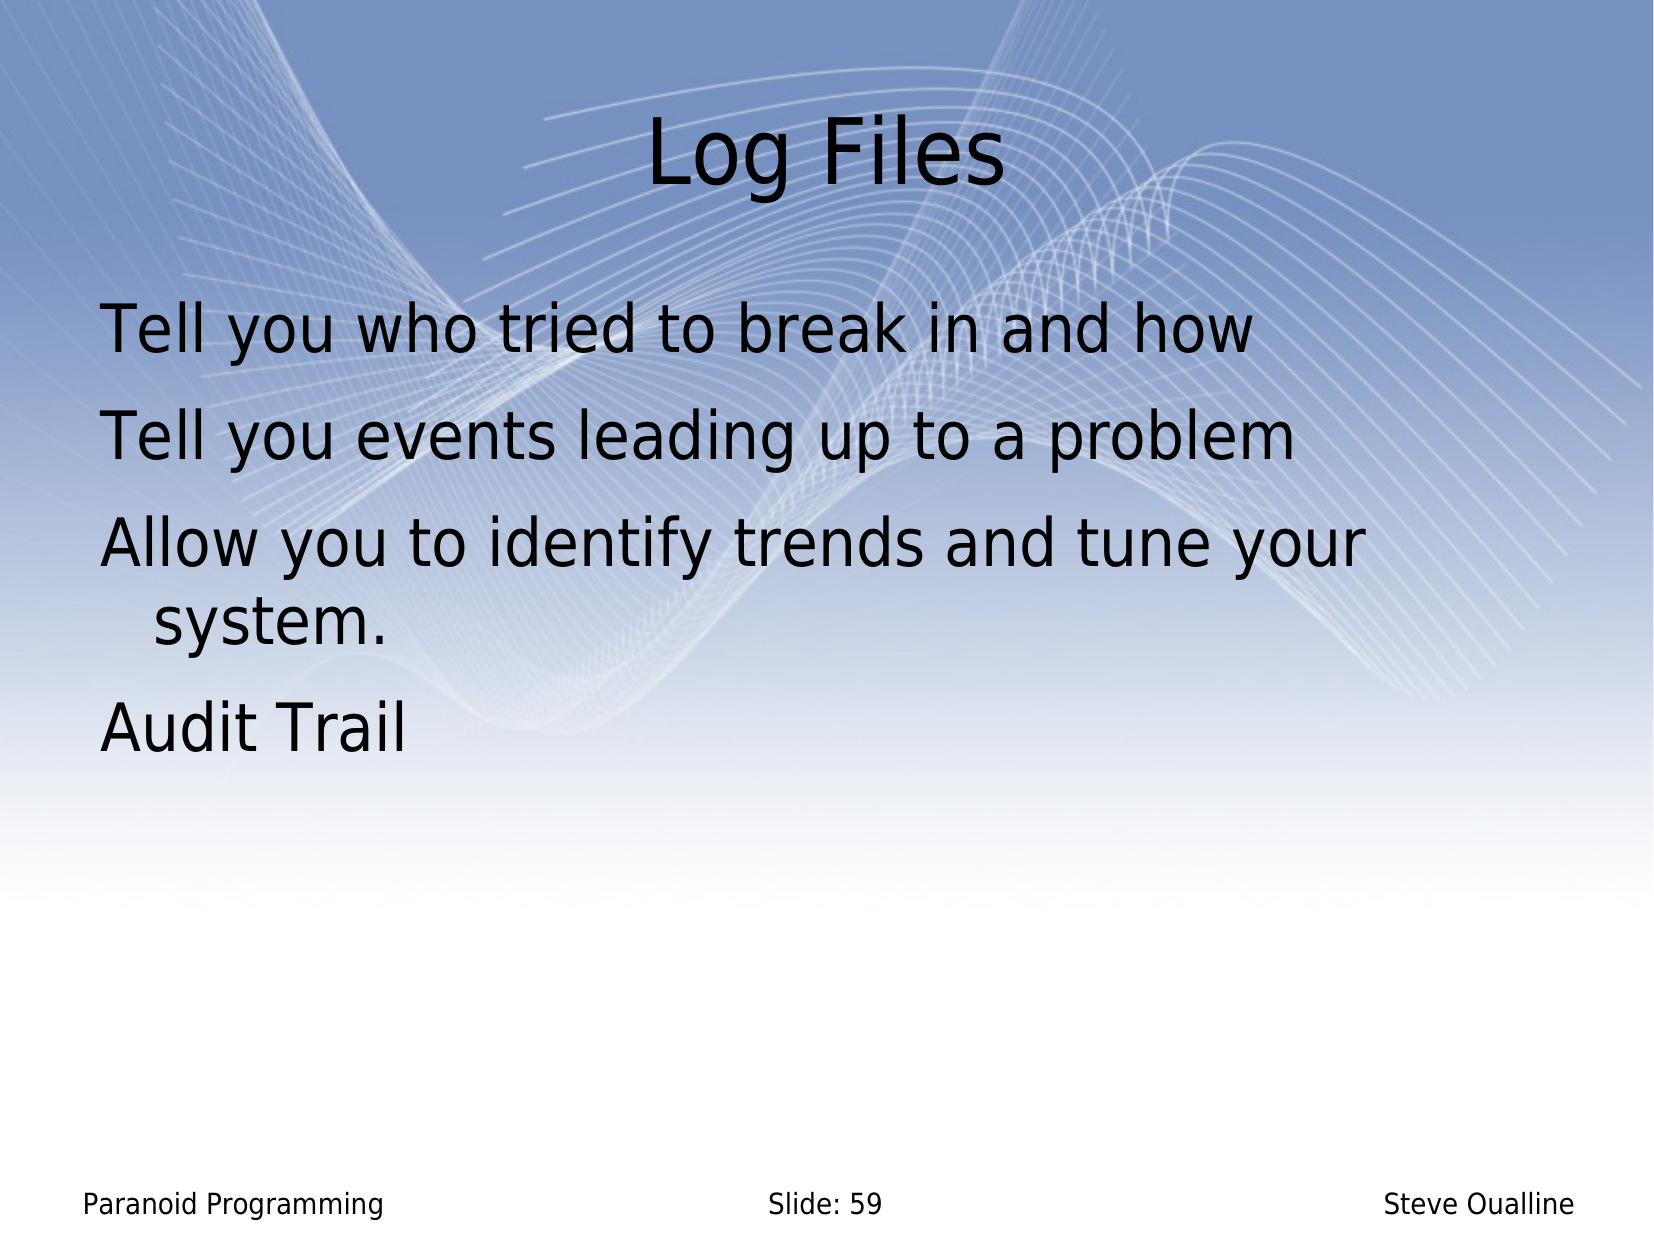

# Log Files
Tell you who tried to break in and how
Tell you events leading up to a problem
Allow you to identify trends and tune your system.
Audit Trail
Paranoid Programming
Steve Oualline
59